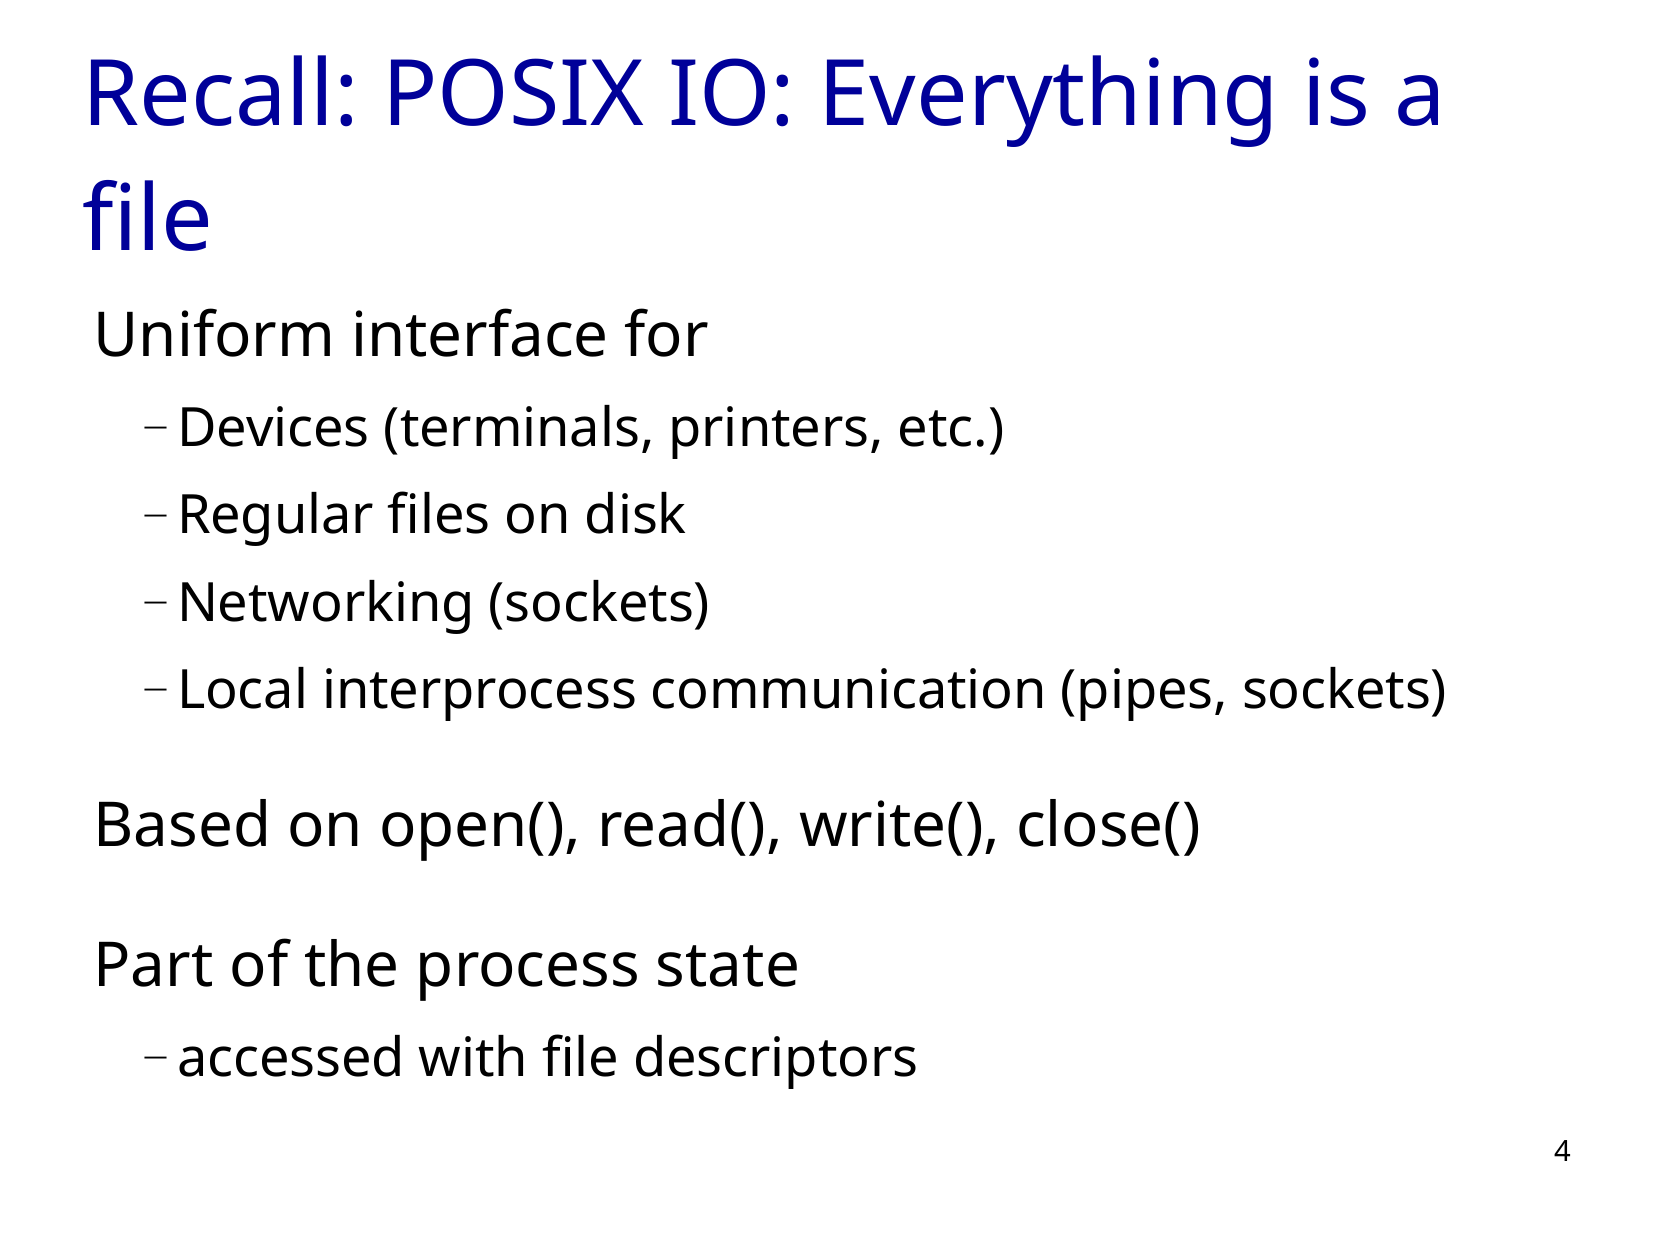

# Recall: POSIX IO: Everything is a file
Uniform interface for
Devices (terminals, printers, etc.)
Regular files on disk
Networking (sockets)
Local interprocess communication (pipes, sockets)
Based on open(), read(), write(), close()
Part of the process state
accessed with file descriptors
4